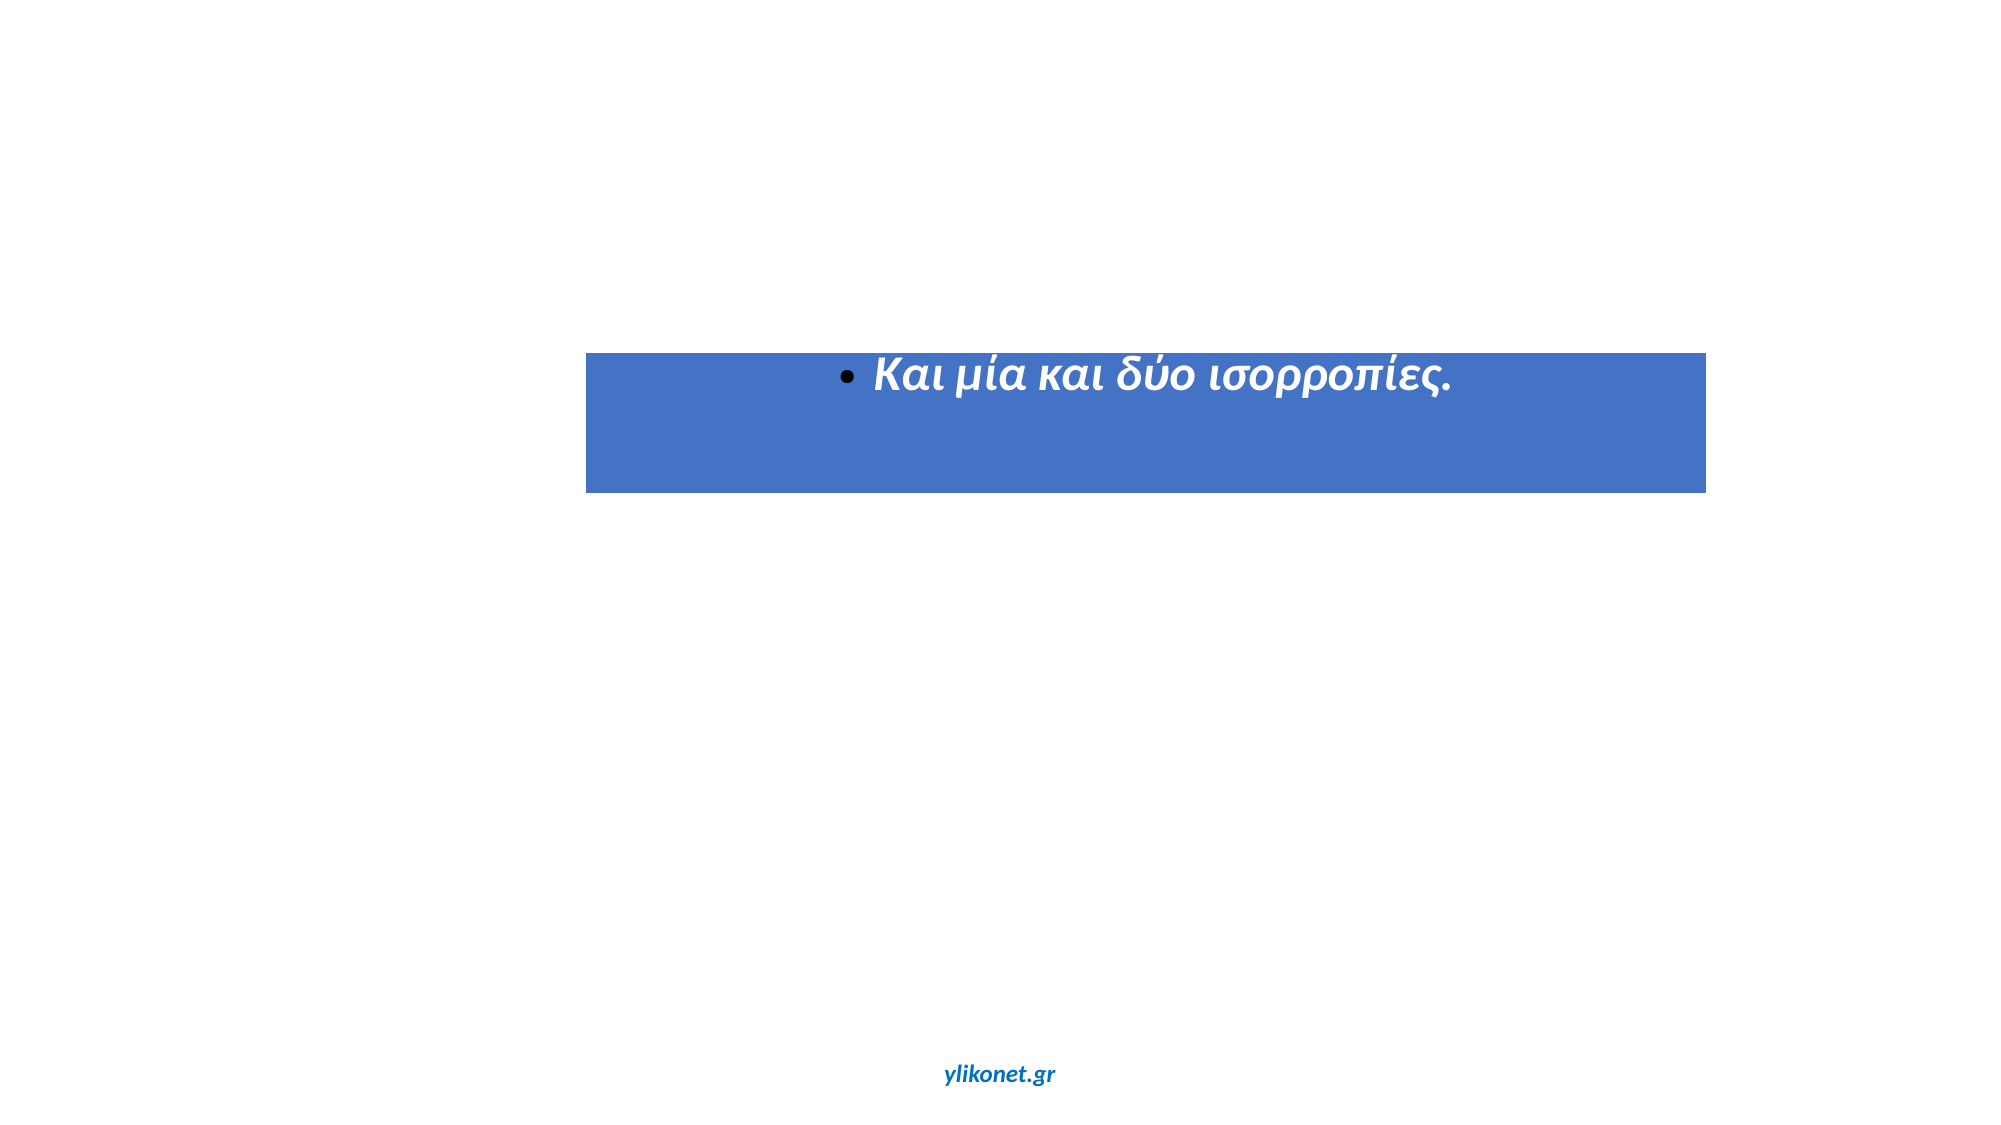

| Και μία και δύο ισορροπίες. |
| --- |
ylikonet.gr